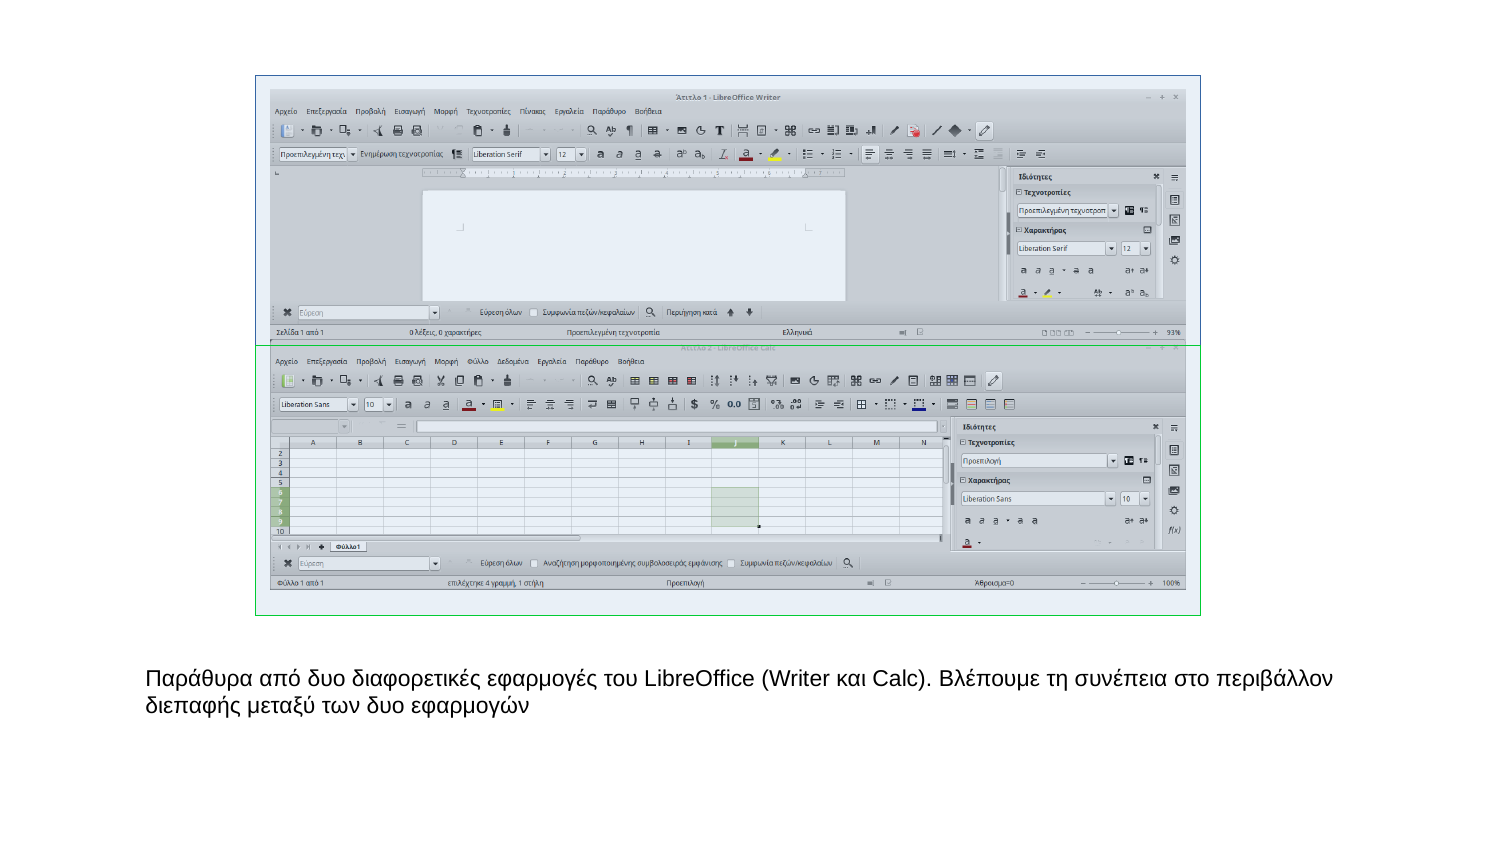

Παράθυρα από δυο διαφορετικές εφαρμογές του LibreOffice (Writer και Calc). Βλέπουμε τη συνέπεια στο περιβάλλον διεπαφής μεταξύ των δυο εφαρμογών